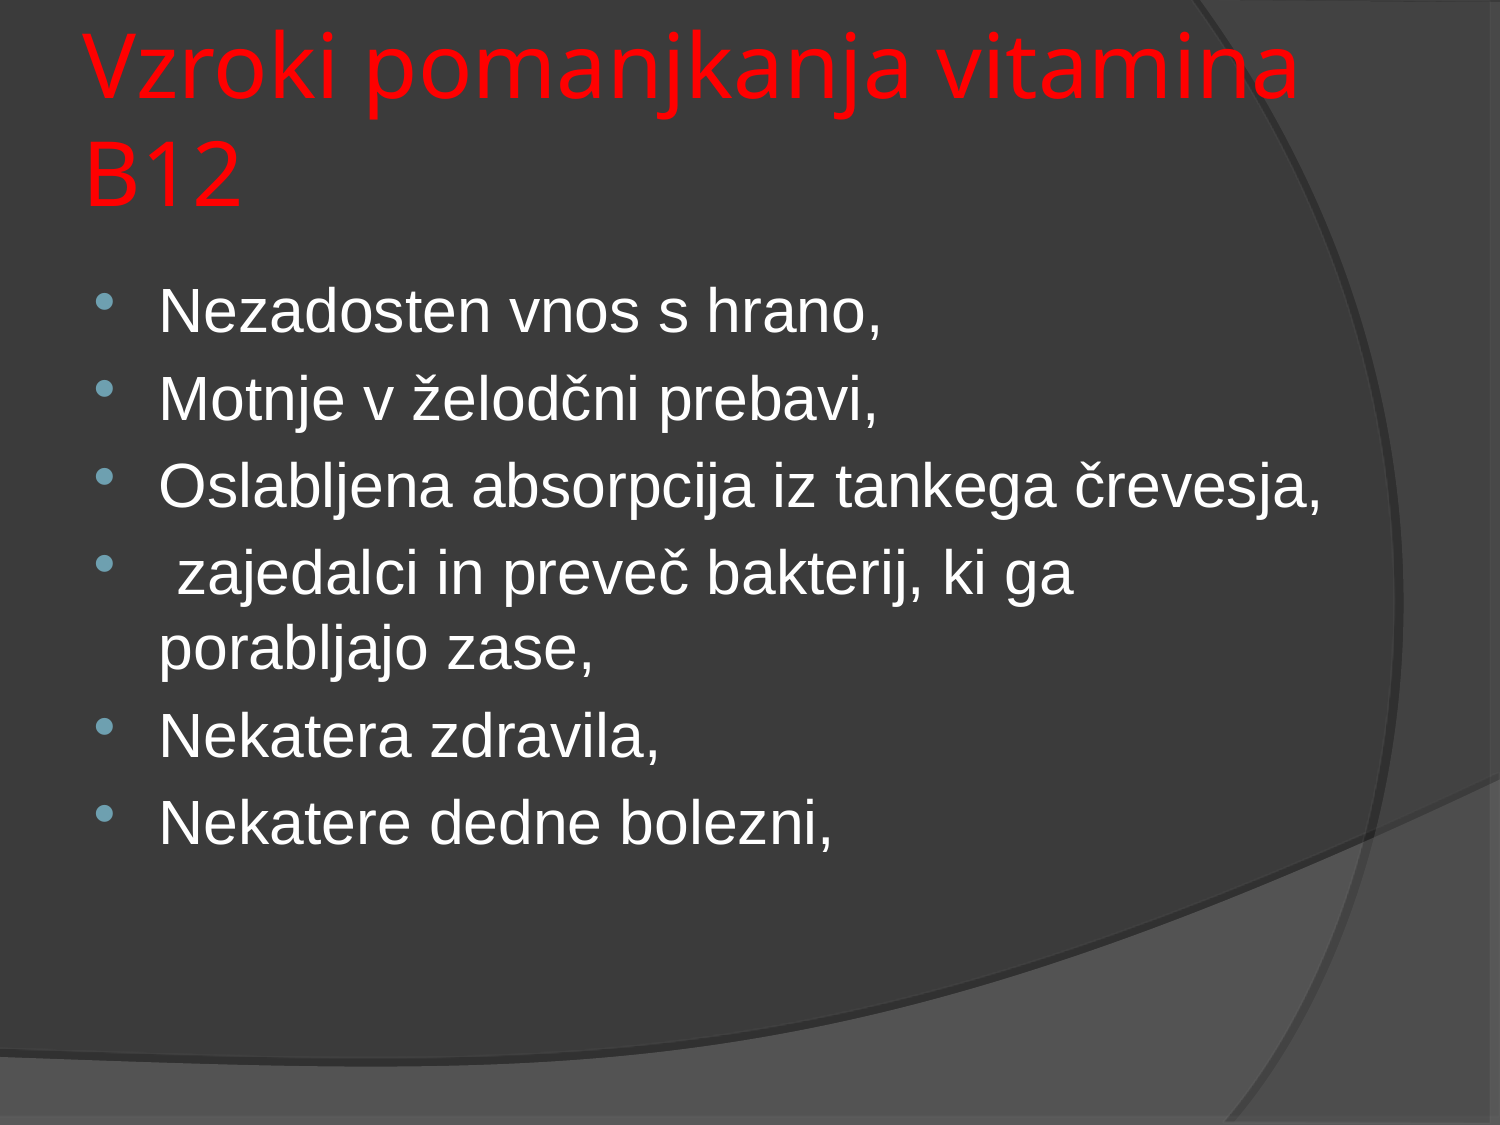

# Vzroki pomanjkanja vitamina B12
Nezadosten vnos s hrano,
Motnje v želodčni prebavi,
Oslabljena absorpcija iz tankega črevesja,
 zajedalci in preveč bakterij, ki ga porabljajo zase,
Nekatera zdravila,
Nekatere dedne bolezni,